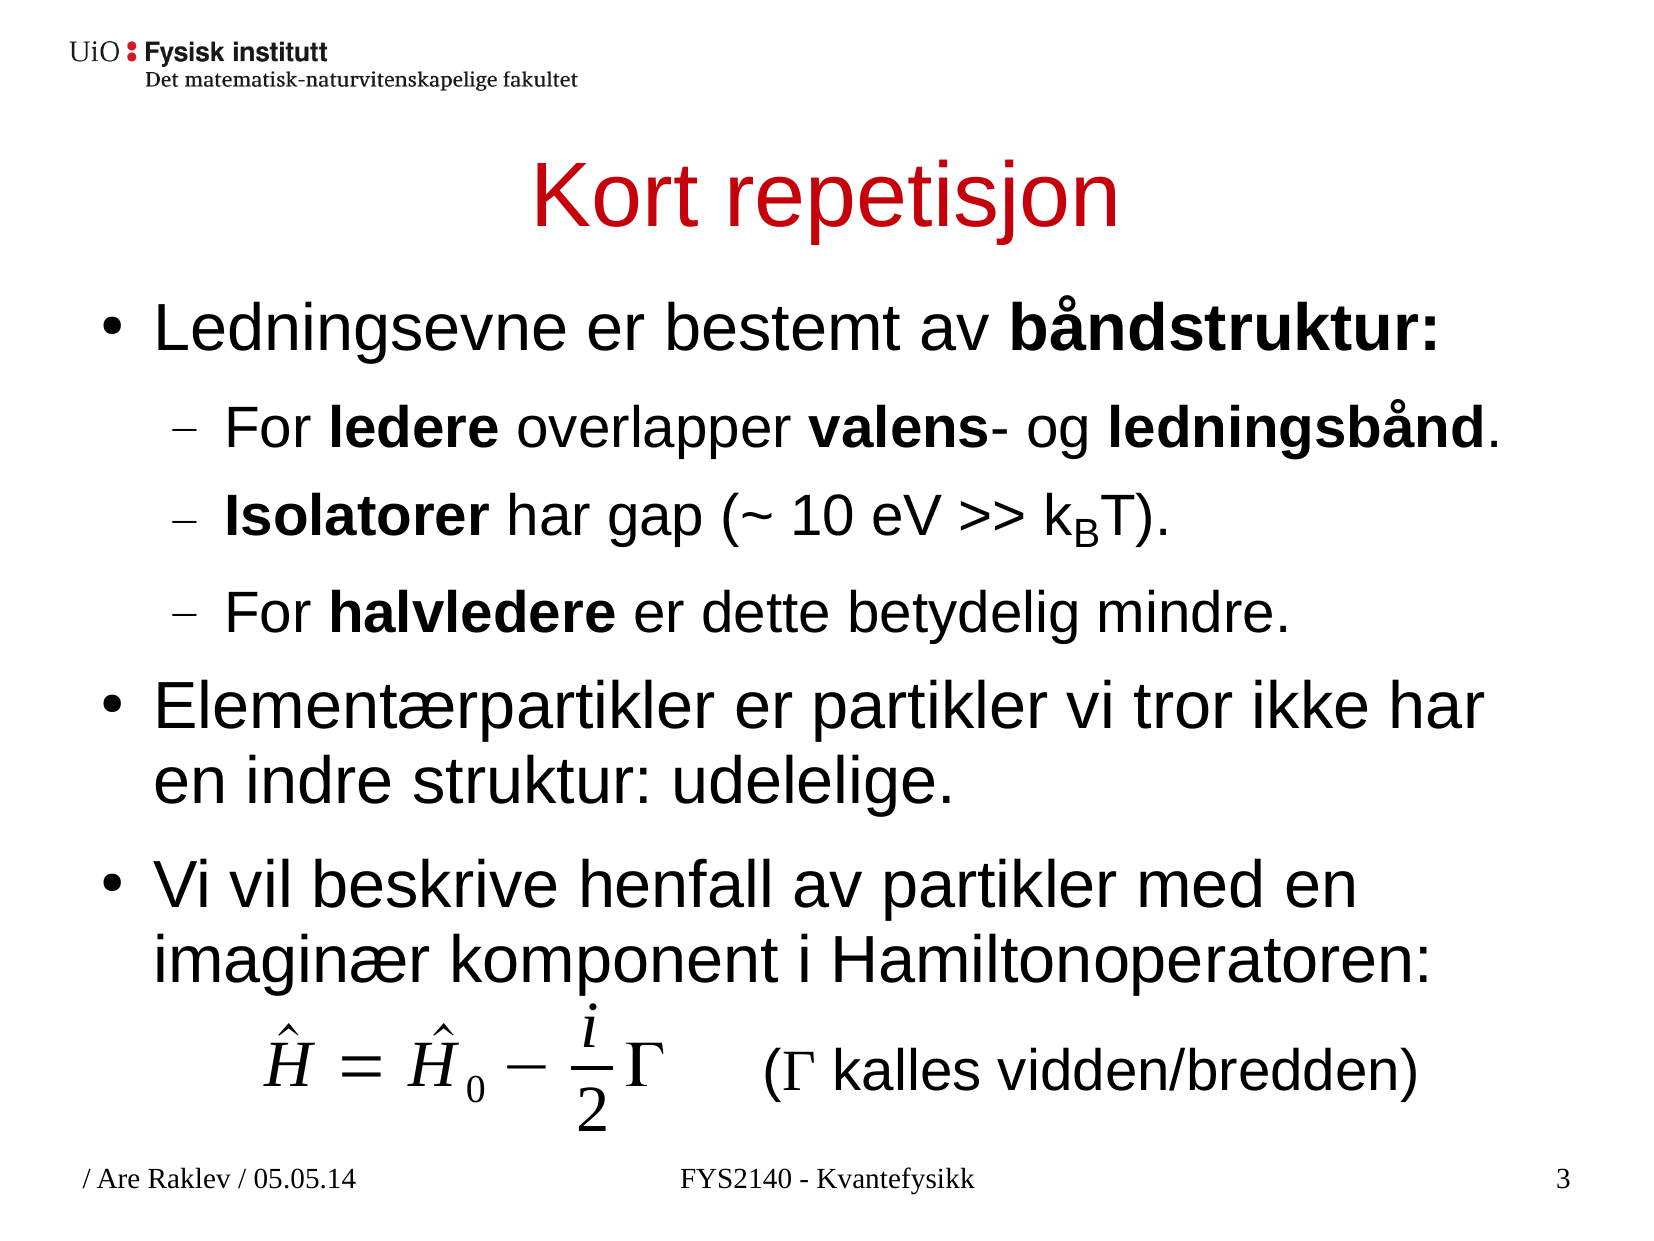

# Kort repetisjon
Ledningsevne er bestemt av båndstruktur:
For ledere overlapper valens- og ledningsbånd.
Isolatorer har gap (~ 10 eV >> kBT).
For halvledere er dette betydelig mindre.
Elementærpartikler er partikler vi tror ikke har en indre struktur: udelelige.
Vi vil beskrive henfall av partikler med en imaginær komponent i Hamiltonoperatoren:
(Γ kalles vidden/bredden)
/ Are Raklev / 05.05.14
FYS2140 - Kvantefysikk
3